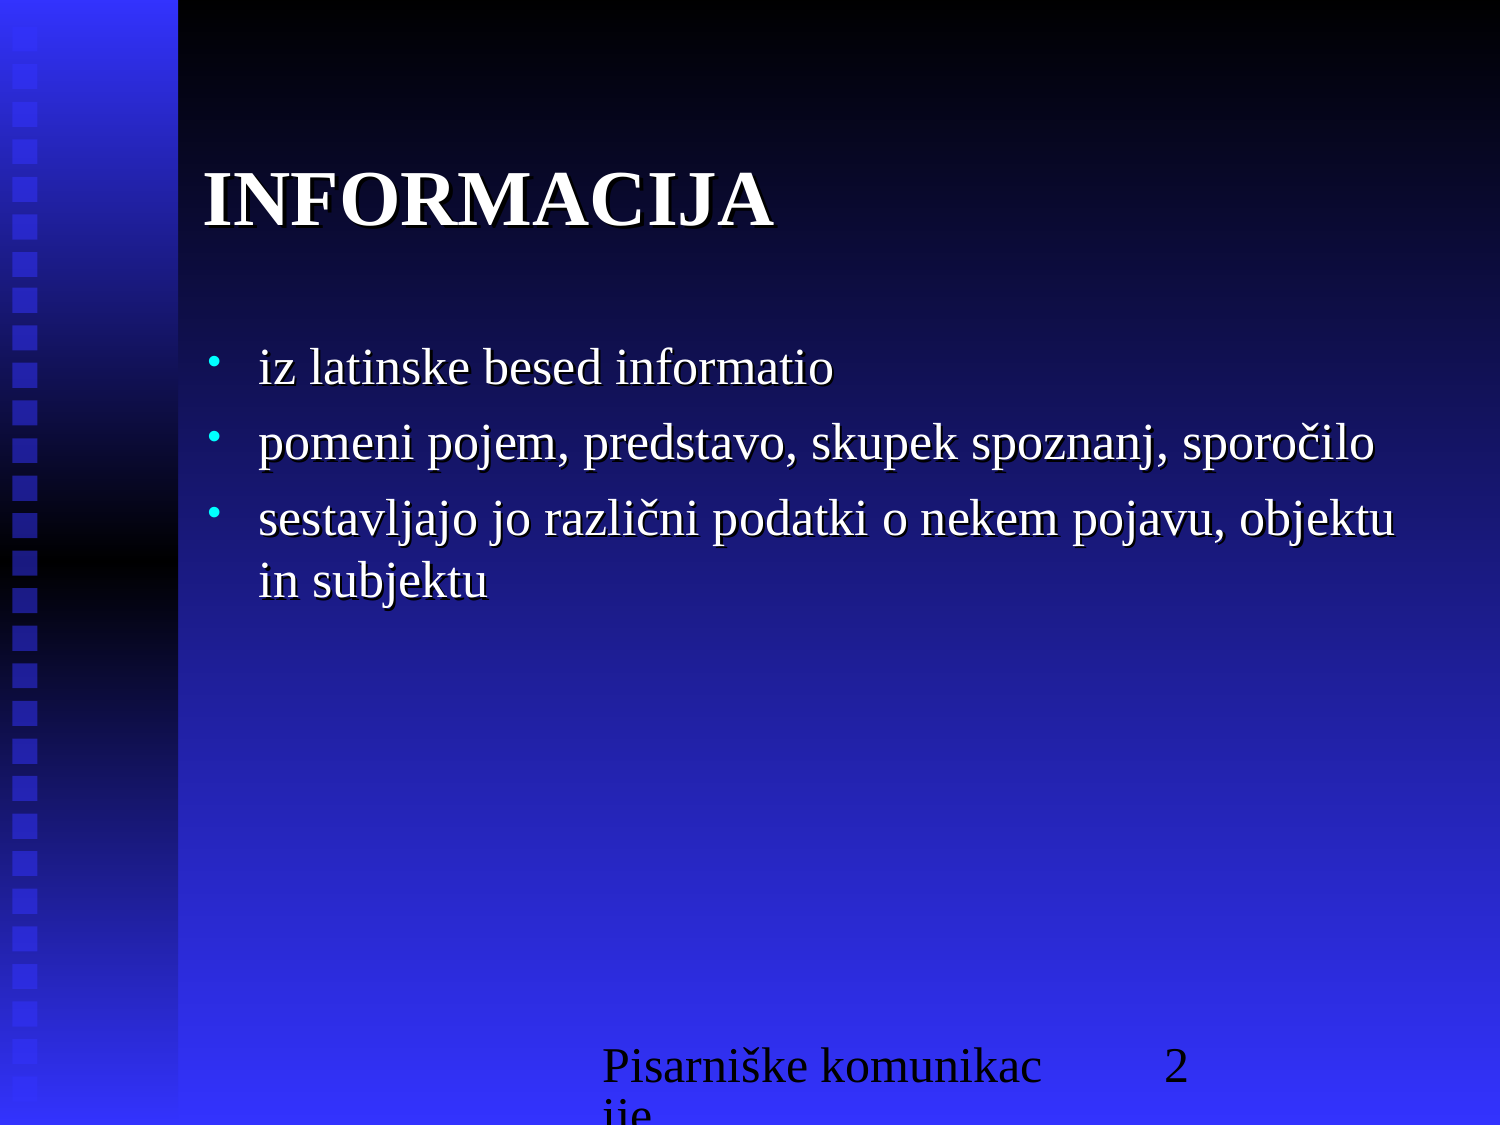

# INFORMACIJA
iz latinske besed informatio
pomeni pojem, predstavo, skupek spoznanj, sporočilo
sestavljajo jo različni podatki o nekem pojavu, objektu in subjektu
Pisarniške komunikacije
2